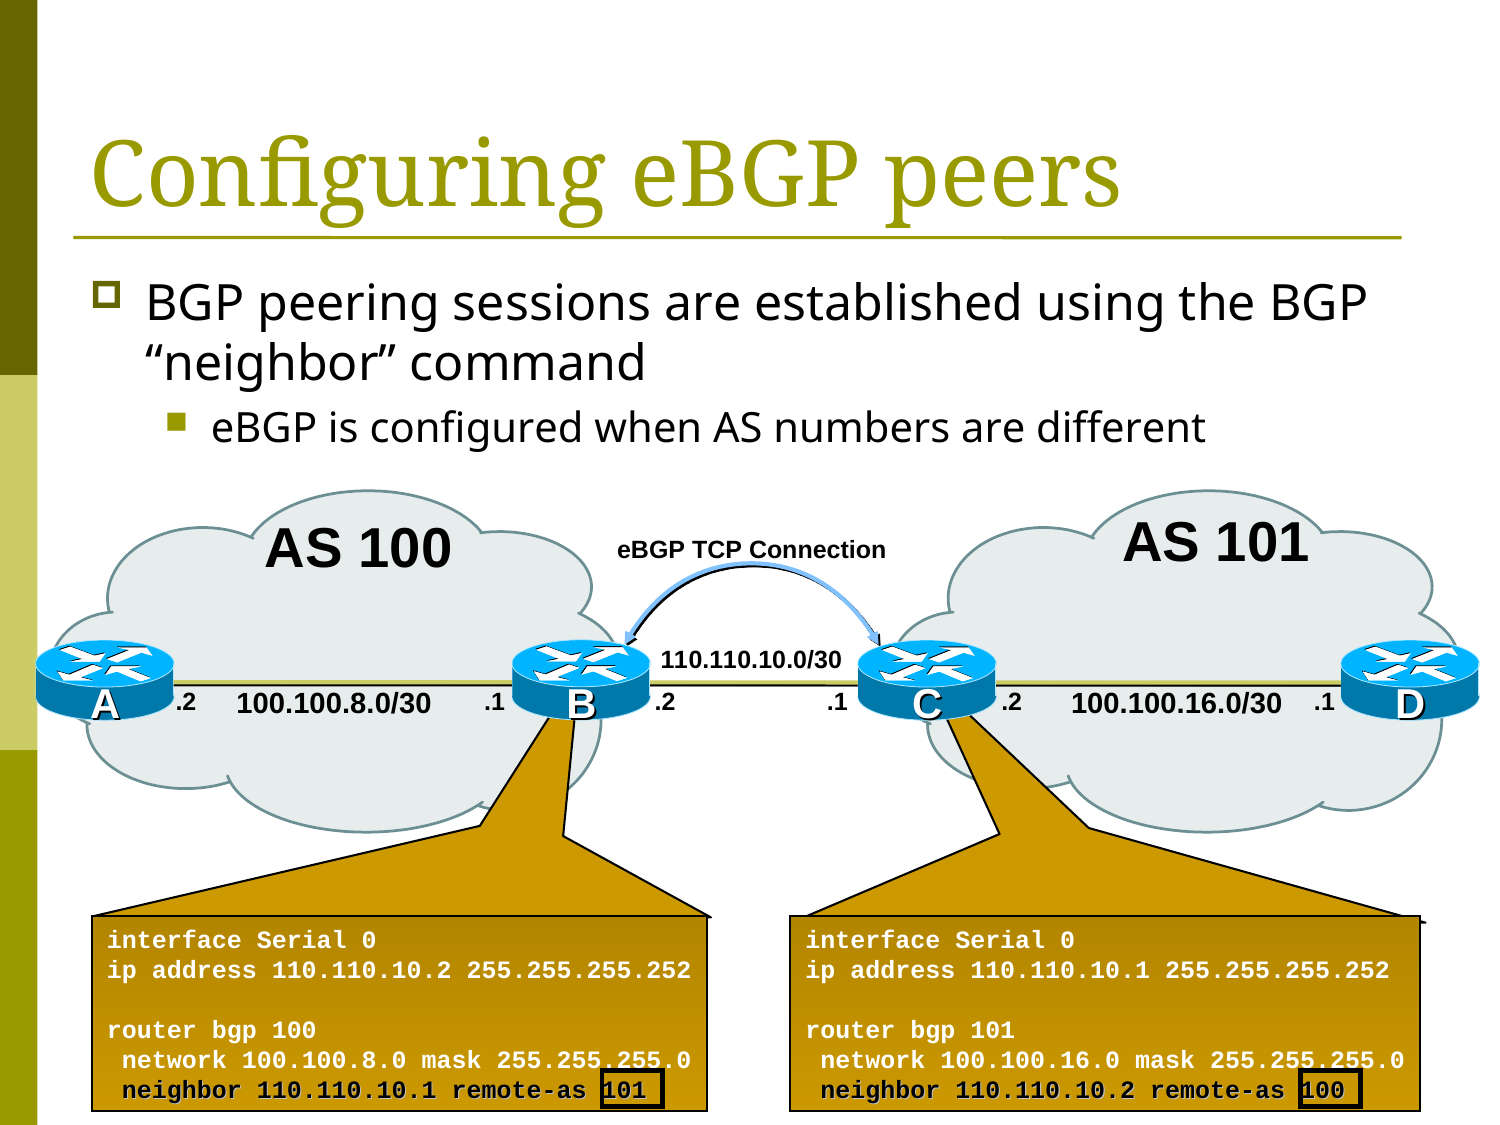

# Configuring eBGP peers
BGP peering sessions are established using the BGP “neighbor” command
eBGP is configured when AS numbers are different
AS 101
AS 100
eBGP TCP Connection
110.110.10.0/30
B
A
C
D
interface Serial 0
ip address 110.110.10.2 255.255.255.252
router bgp 100
 network 100.100.8.0 mask 255.255.255.0
 neighbor 110.110.10.1 remote-as 101
interface Serial 0
ip address 110.110.10.1 255.255.255.252
router bgp 101
 network 100.100.16.0 mask 255.255.255.0
 neighbor 110.110.10.2 remote-as 100
100.100.8.0/30
100.100.16.0/30
.2
.1
.2
.1
.2
.1